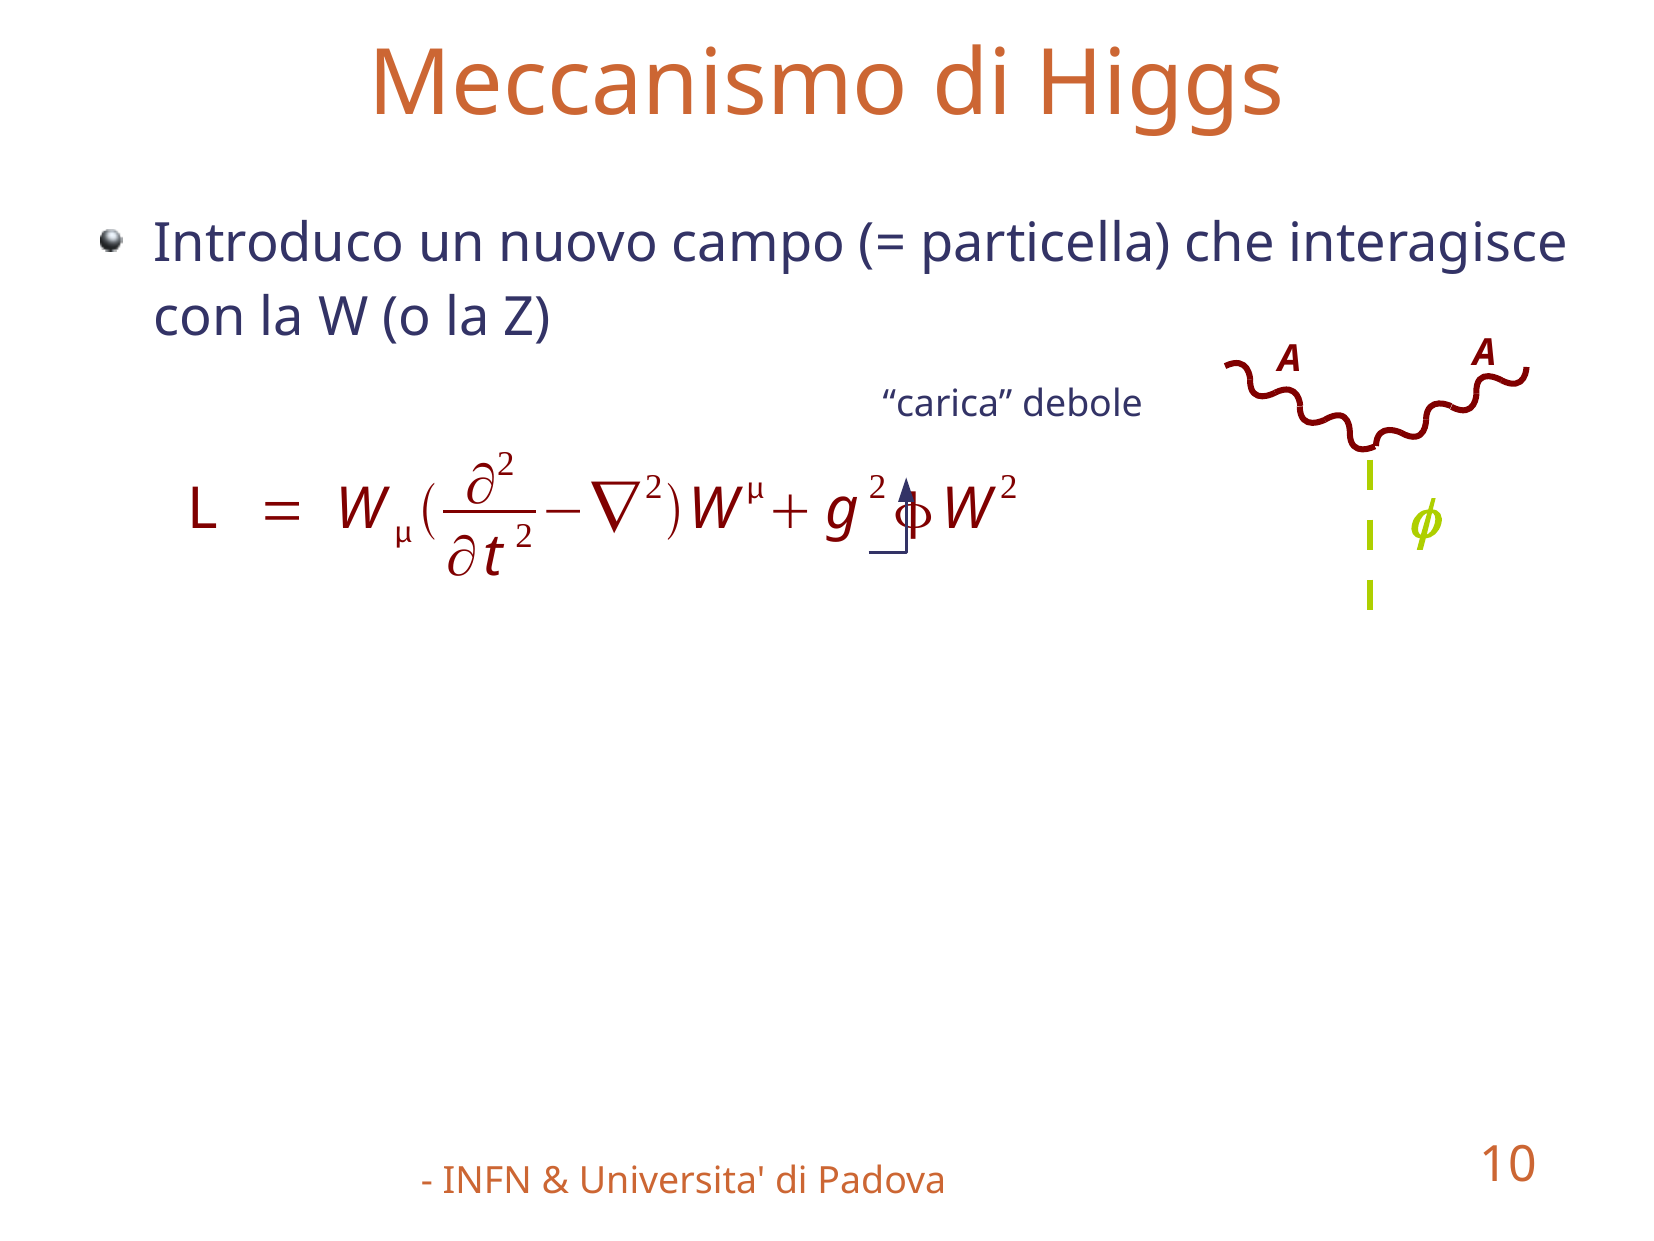

# Meccanismo di Higgs
Introduco un nuovo campo (= particella) che interagisce con la W (o la Z)
A
A
f
“carica” debole